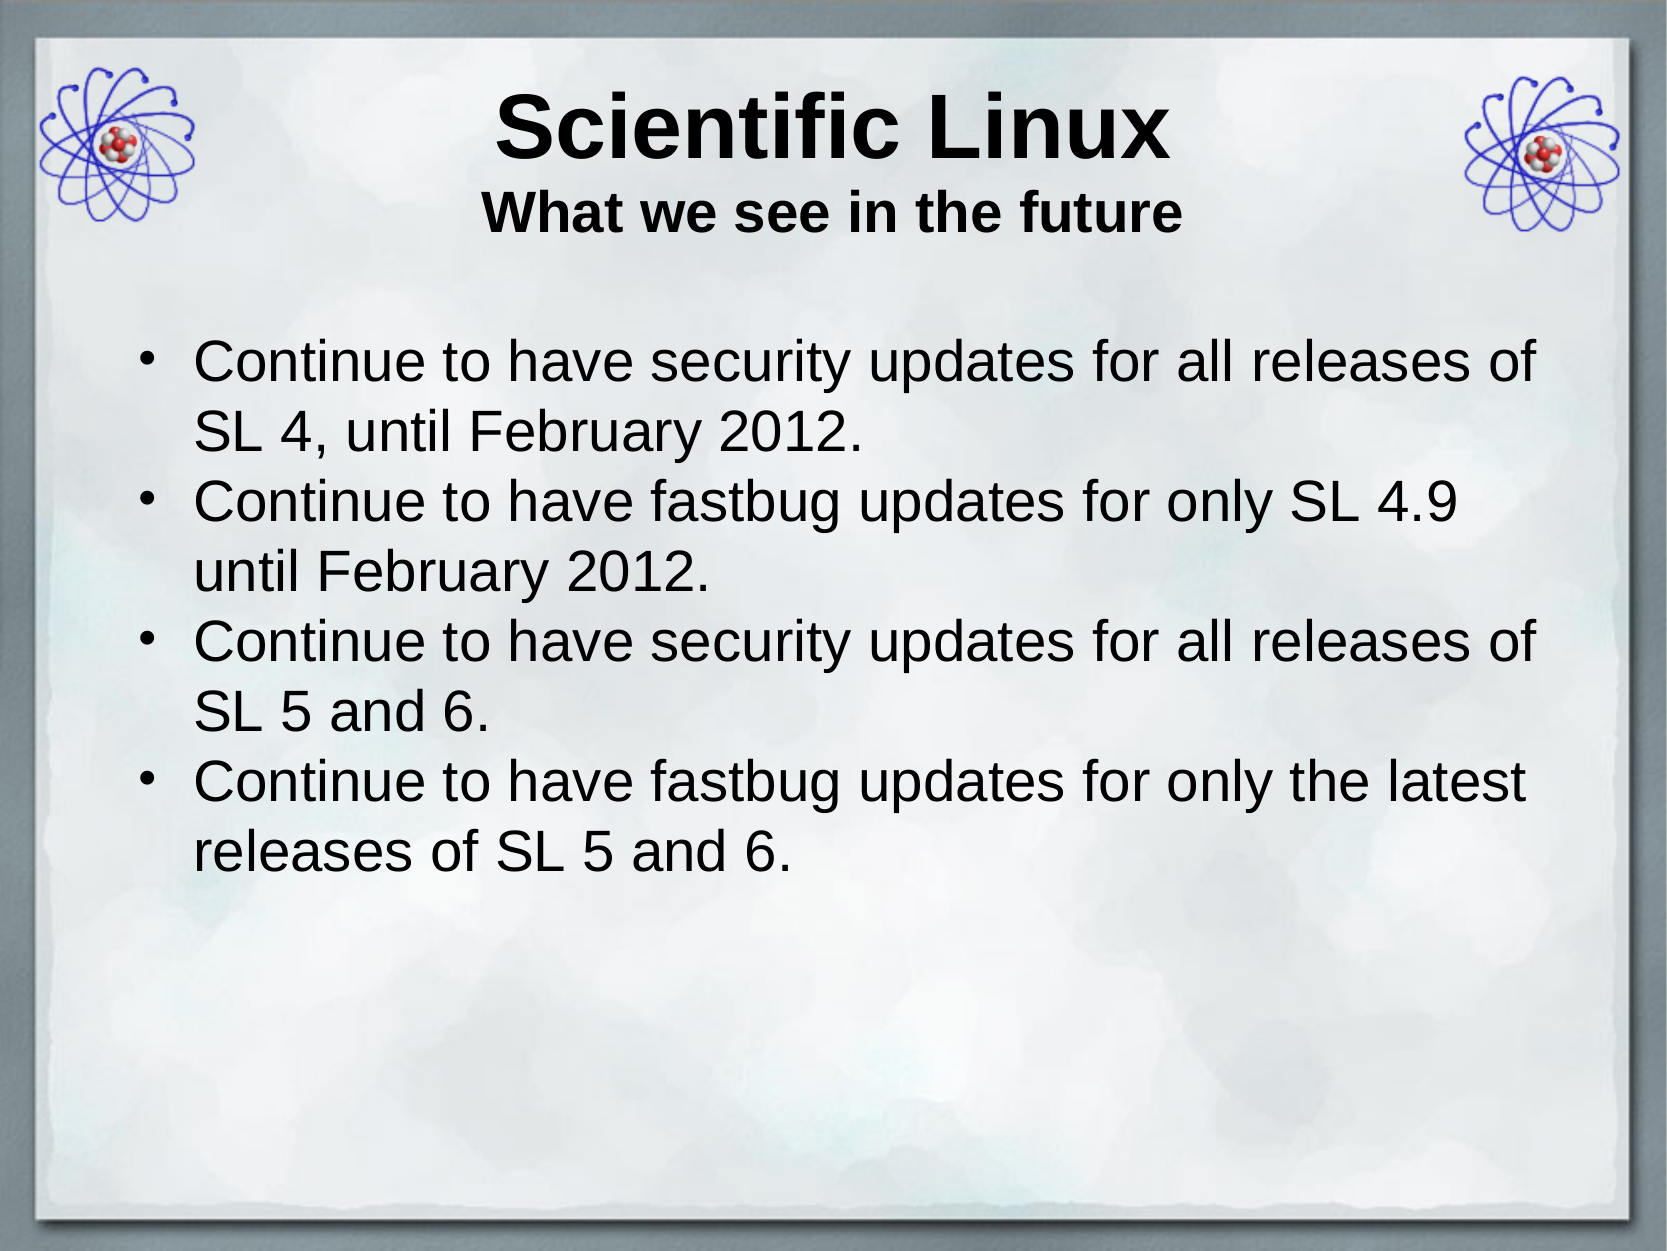

# Scientific Linux What we see in the future
Continue to have security updates for all releases of SL 4, until February 2012.
Continue to have fastbug updates for only SL 4.9 until February 2012.
Continue to have security updates for all releases of SL 5 and 6.
Continue to have fastbug updates for only the latest releases of SL 5 and 6.